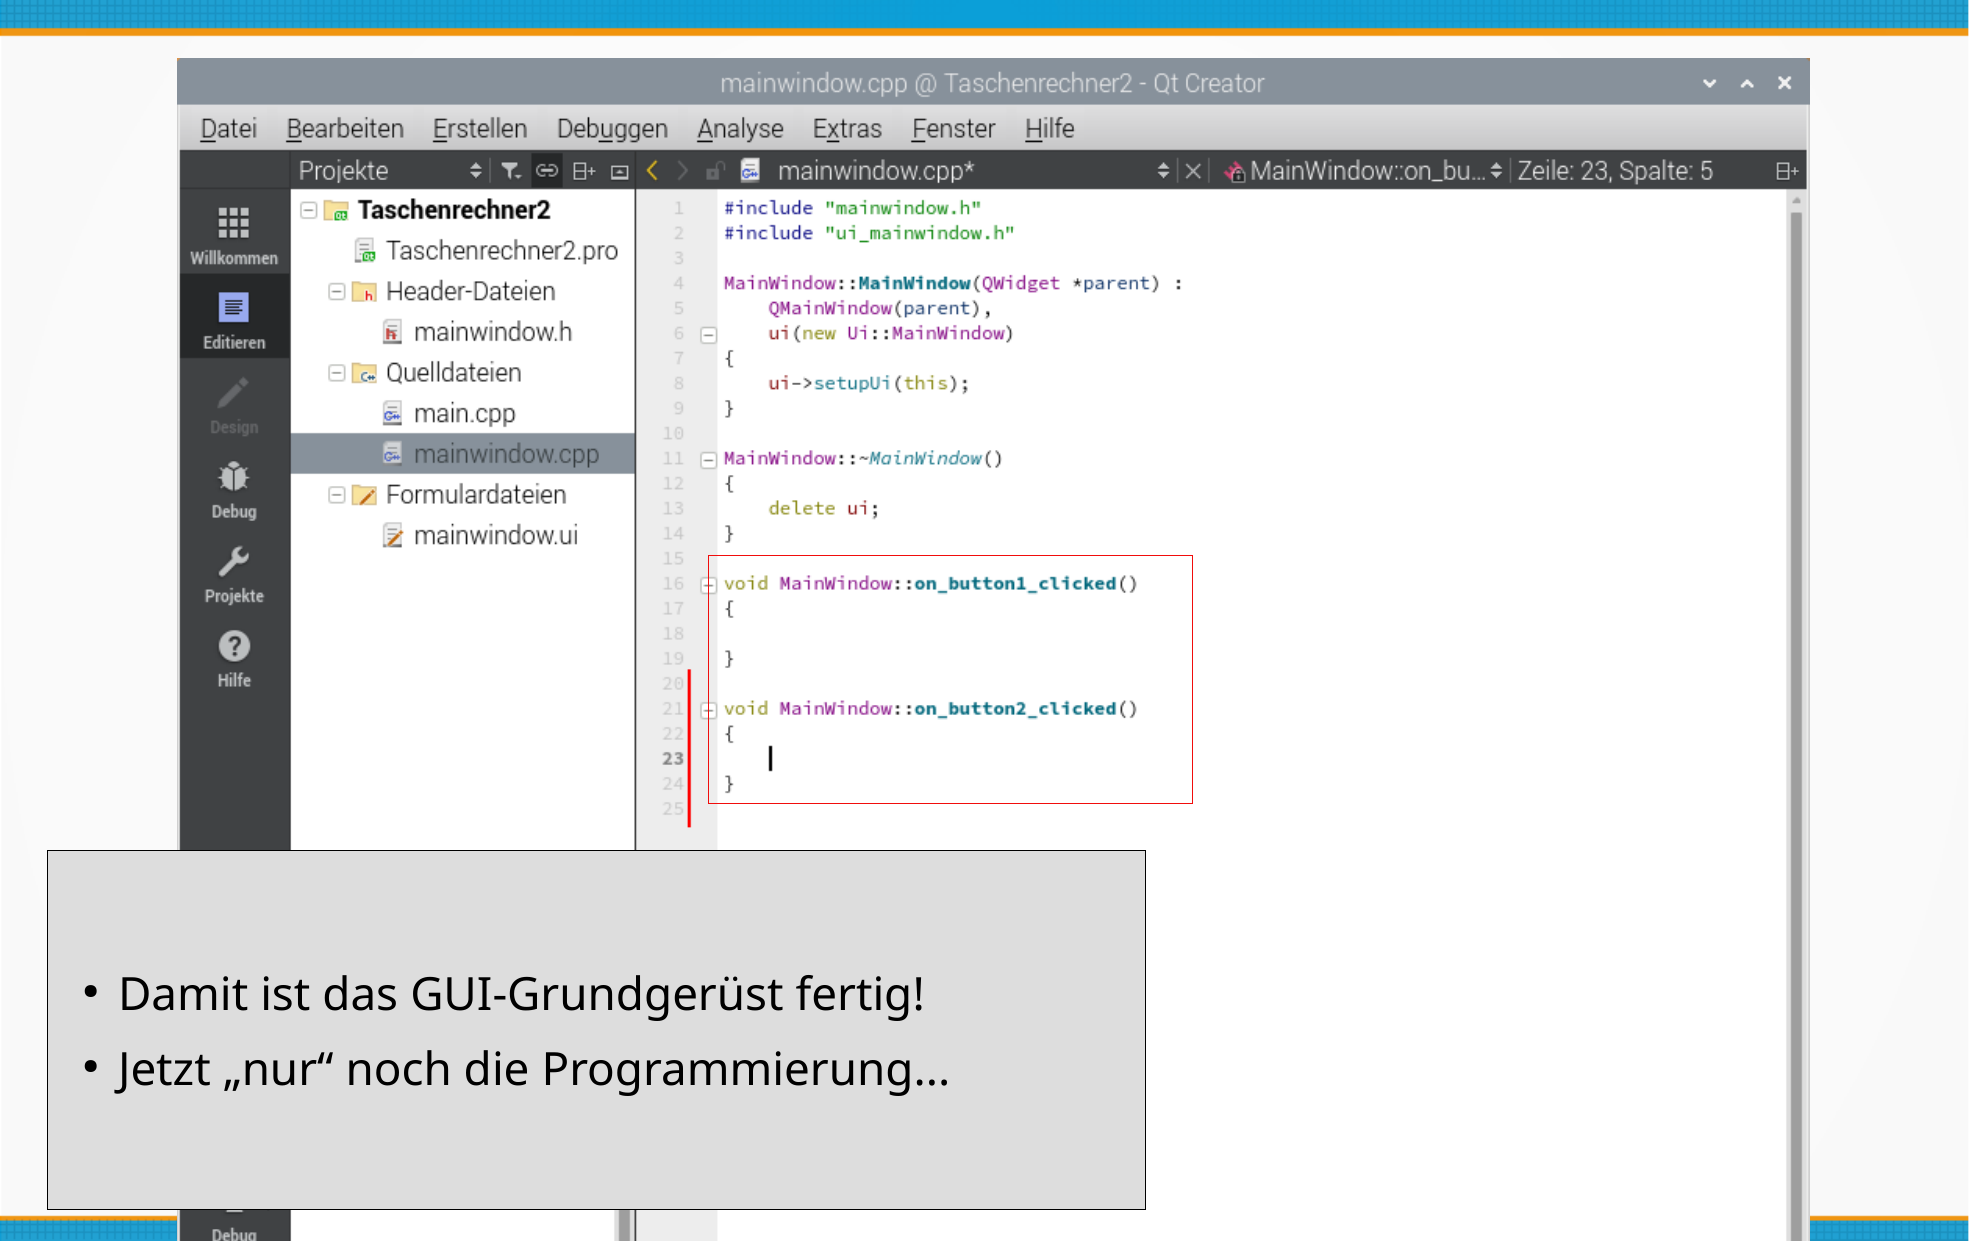

Damit ist das GUI-Grundgerüst fertig!
Jetzt „nur“ noch die Programmierung...